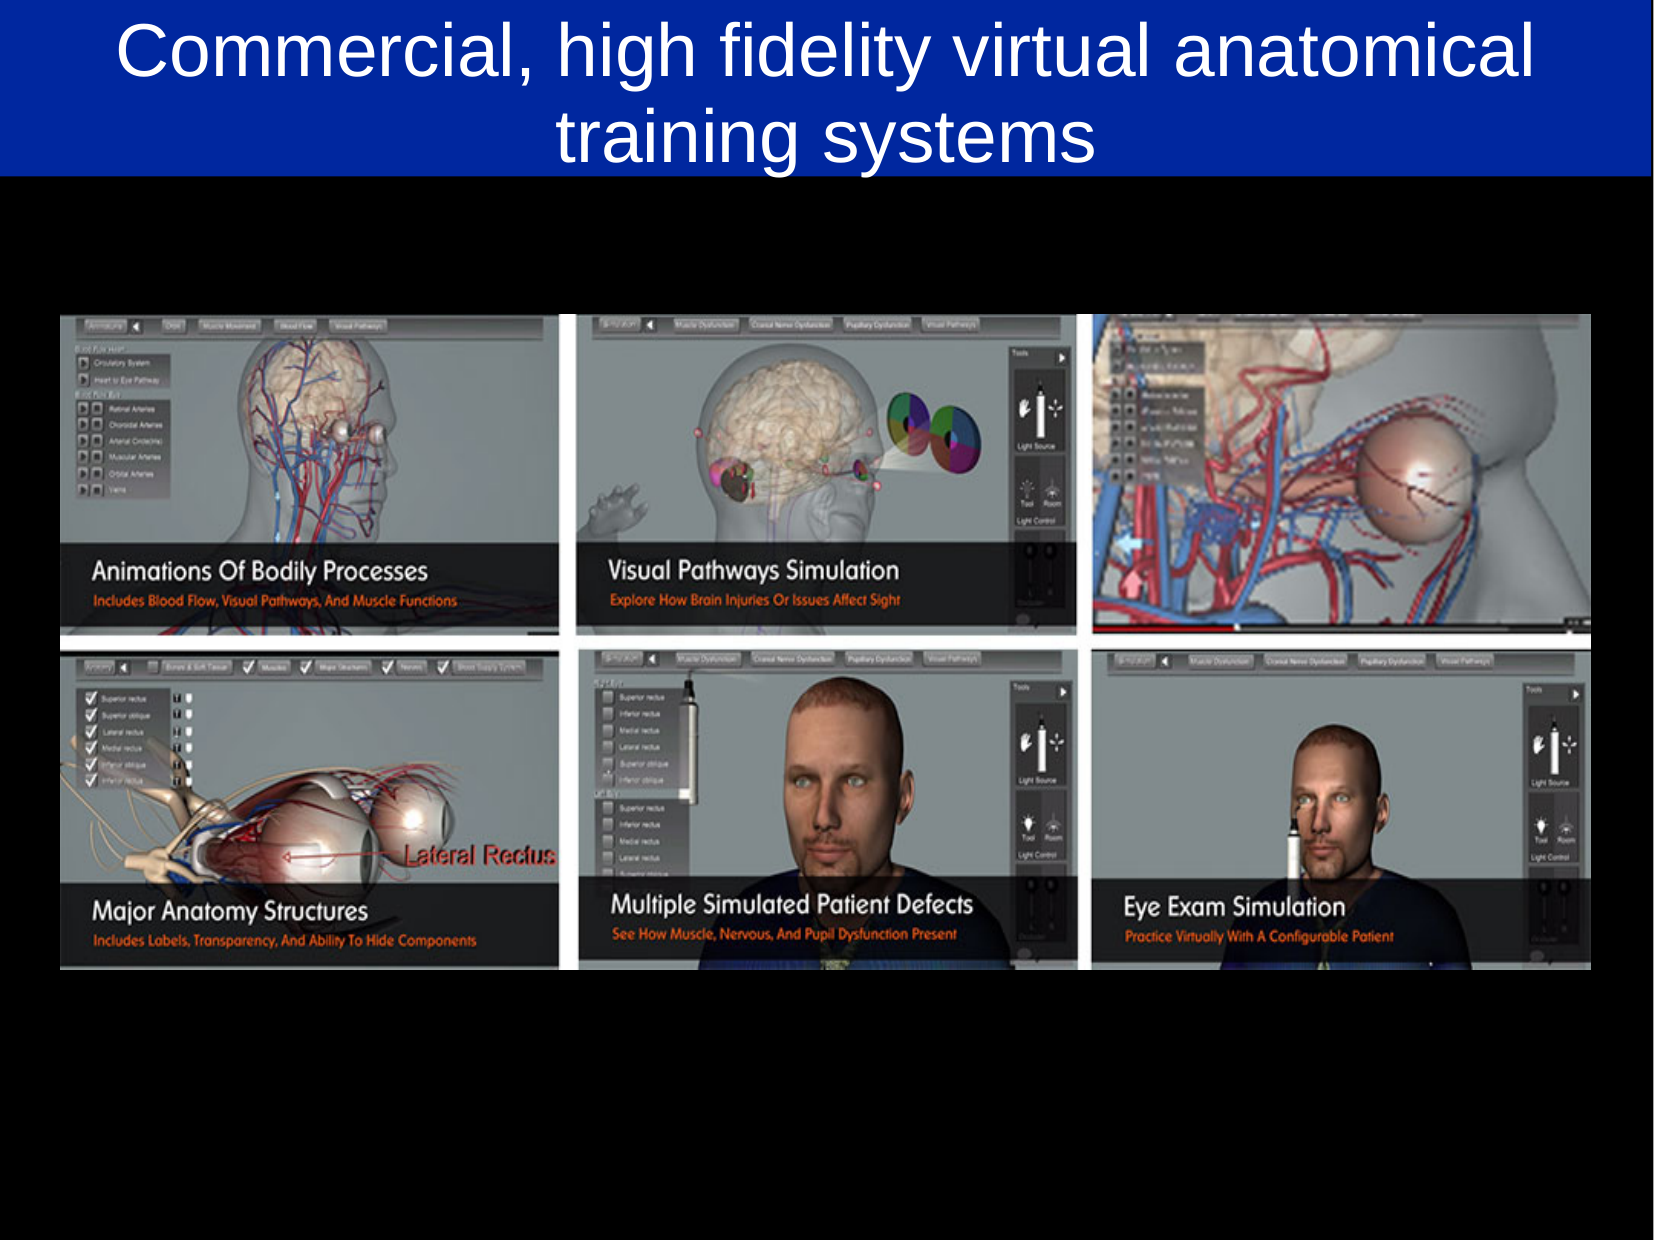

Commercial, high fidelity virtual anatomical training systems
#